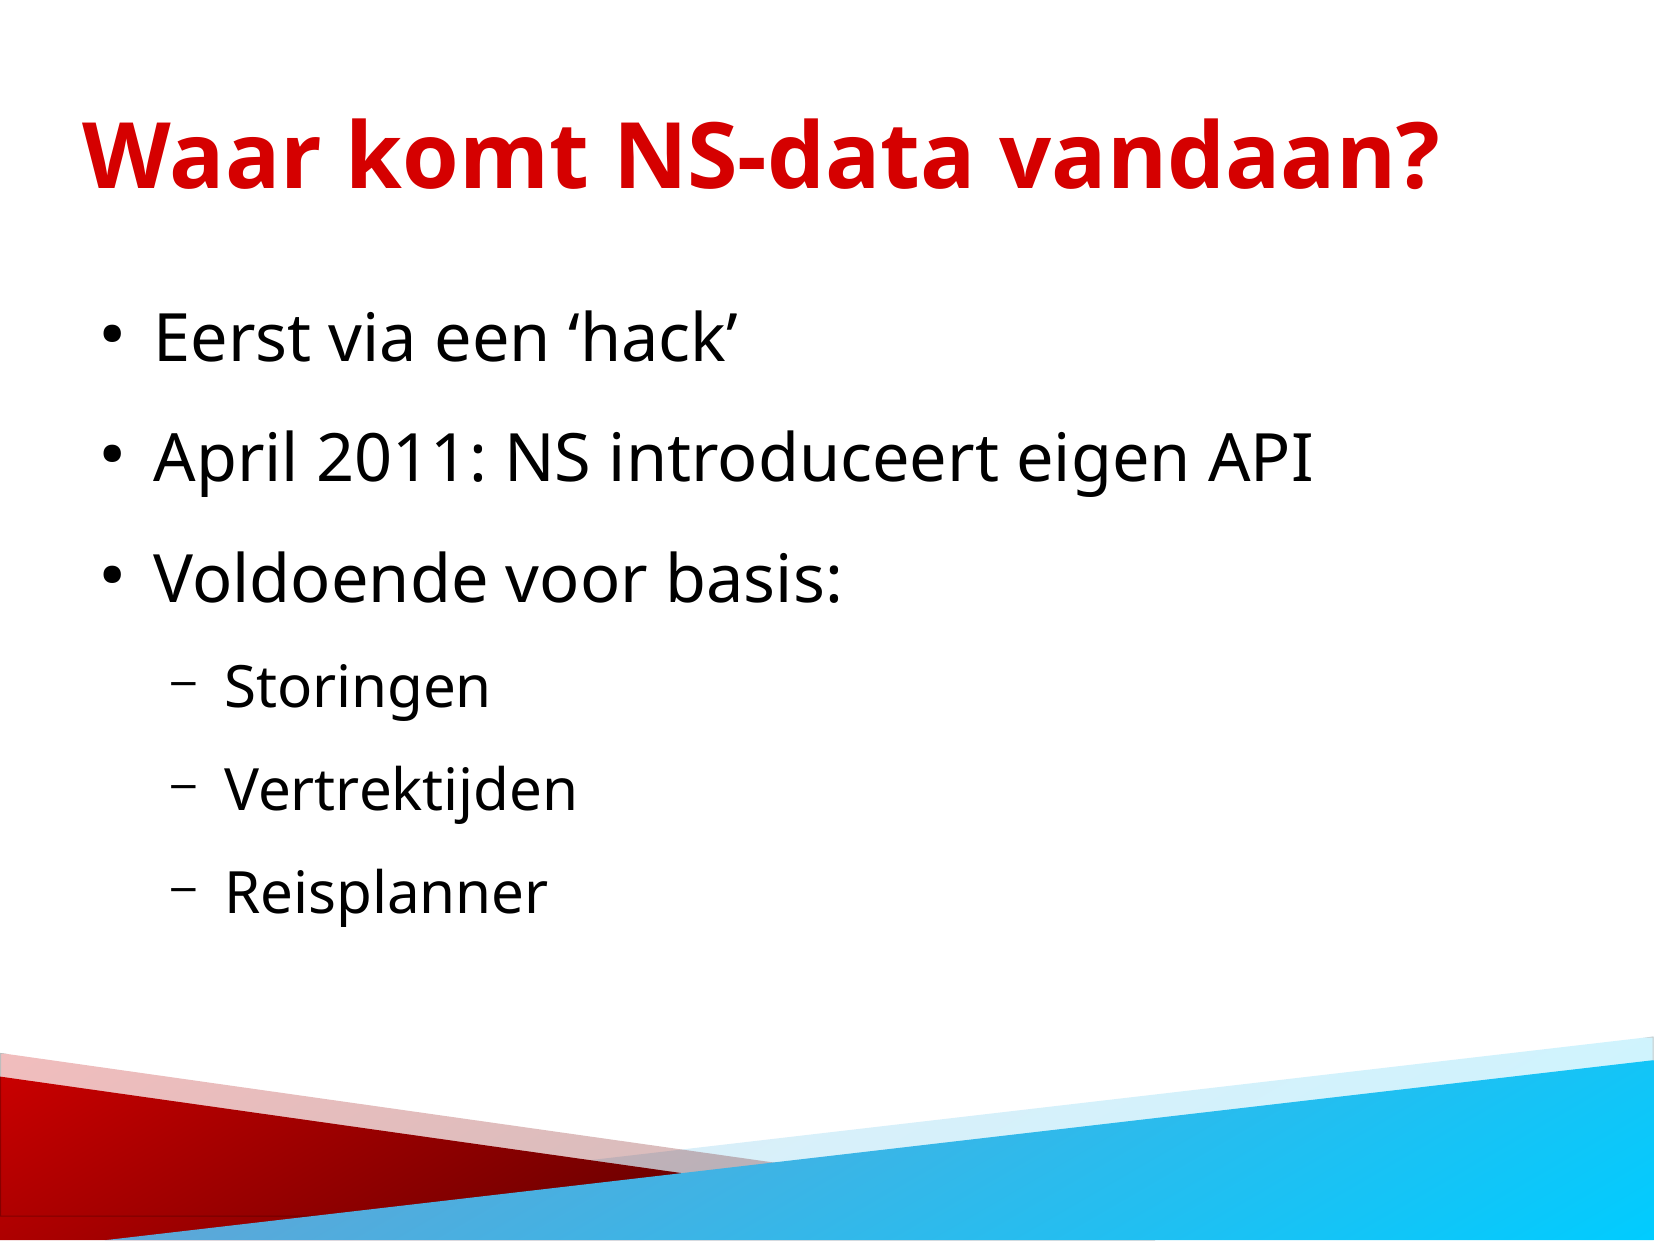

# Waar komt NS-data vandaan?
Eerst via een ‘hack’
April 2011: NS introduceert eigen API
Voldoende voor basis:
Storingen
Vertrektijden
Reisplanner